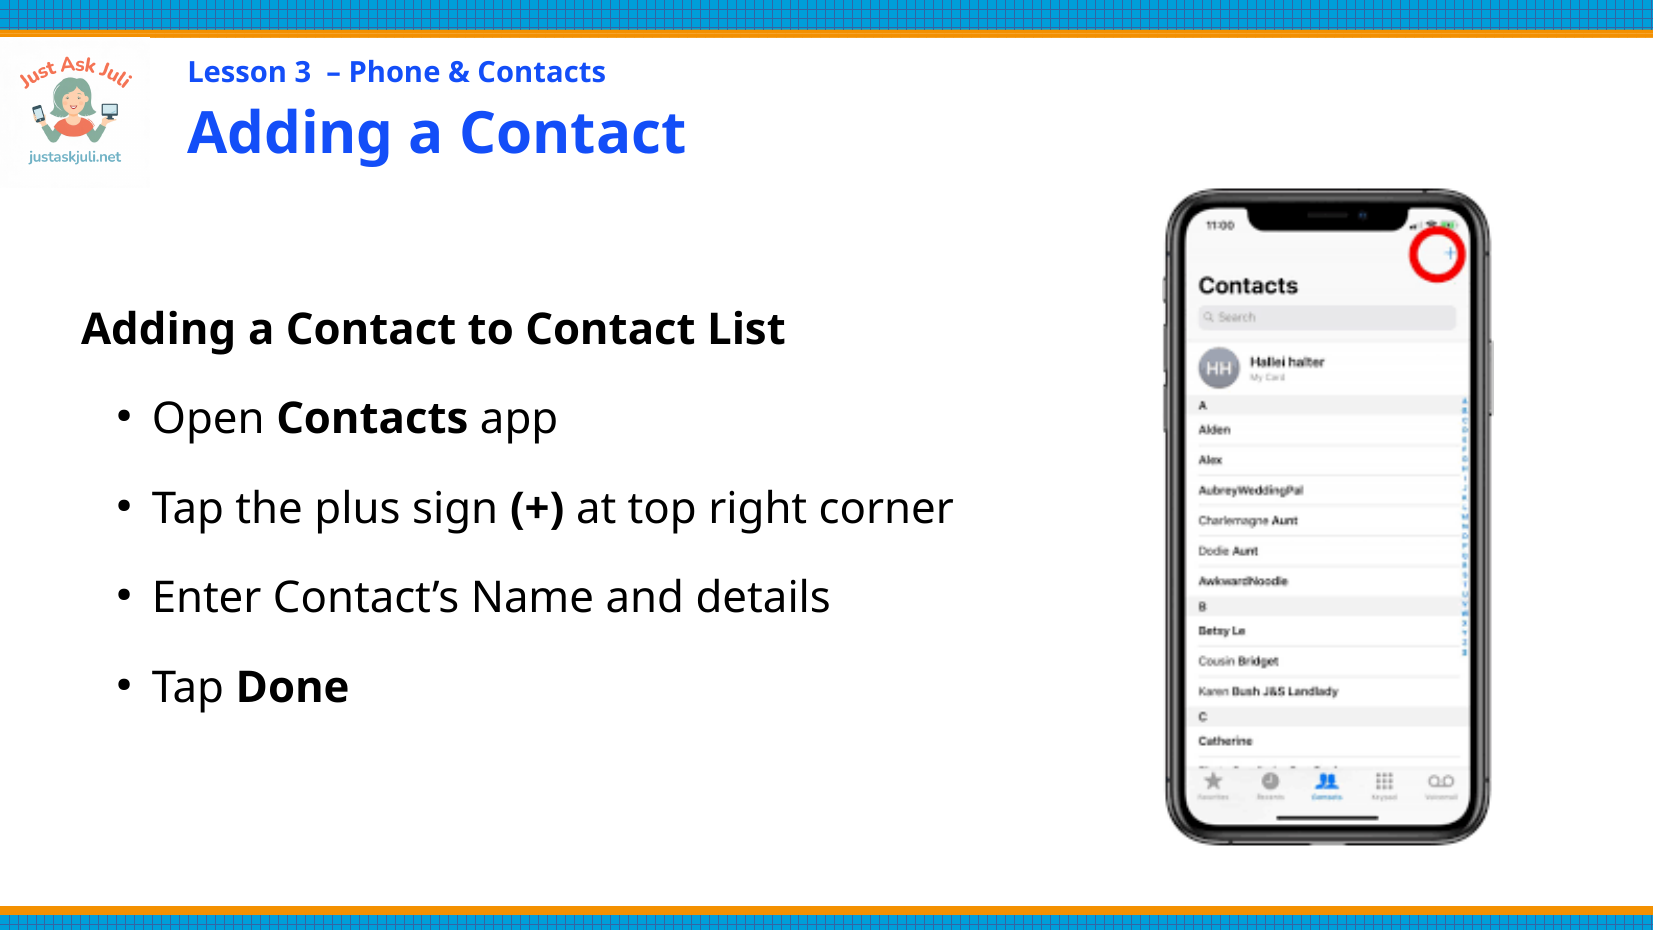

Lesson 3 – Phone & Contacts
Adding a Contact
Adding a Contact to Contact List
Open Contacts app
Tap the plus sign (+) at top right corner
Enter Contact’s Name and details
Tap Done